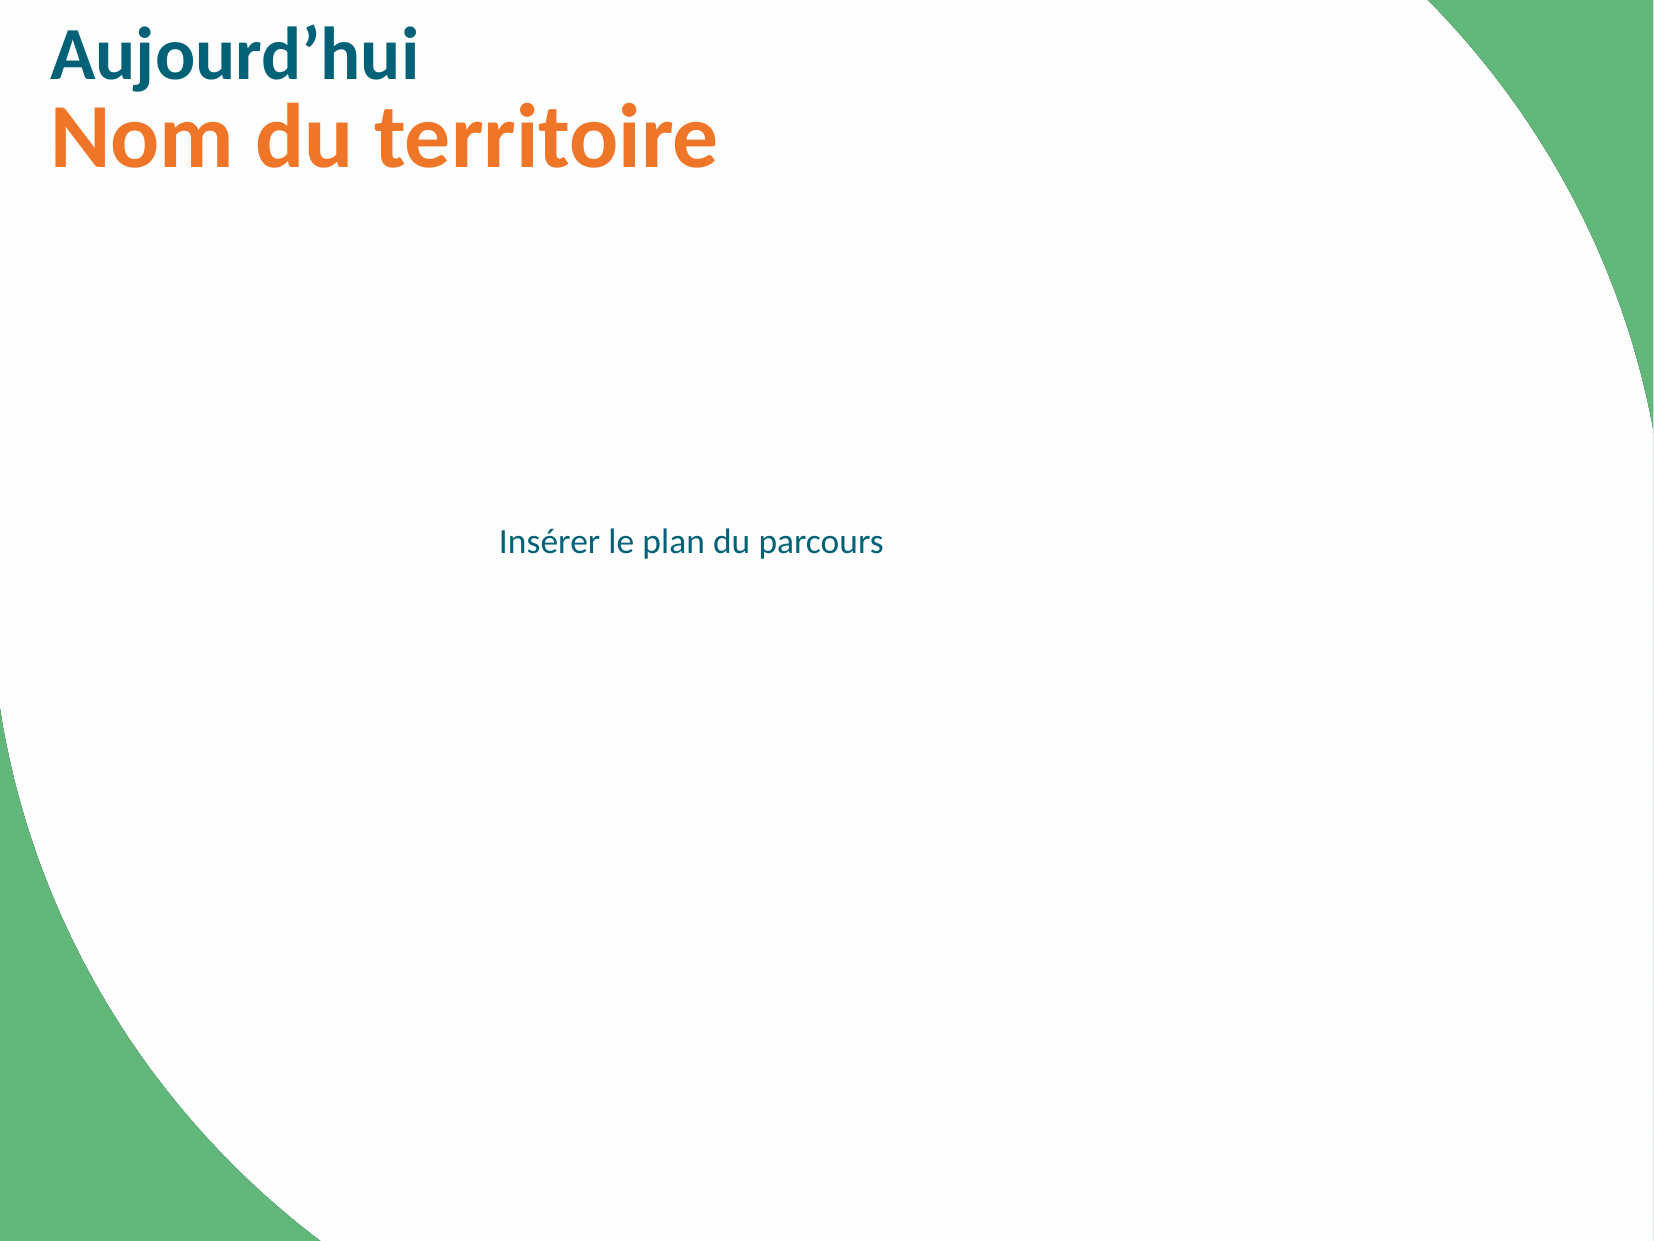

Aujourd’hui
Nom du territoire
Insérer le plan du parcours